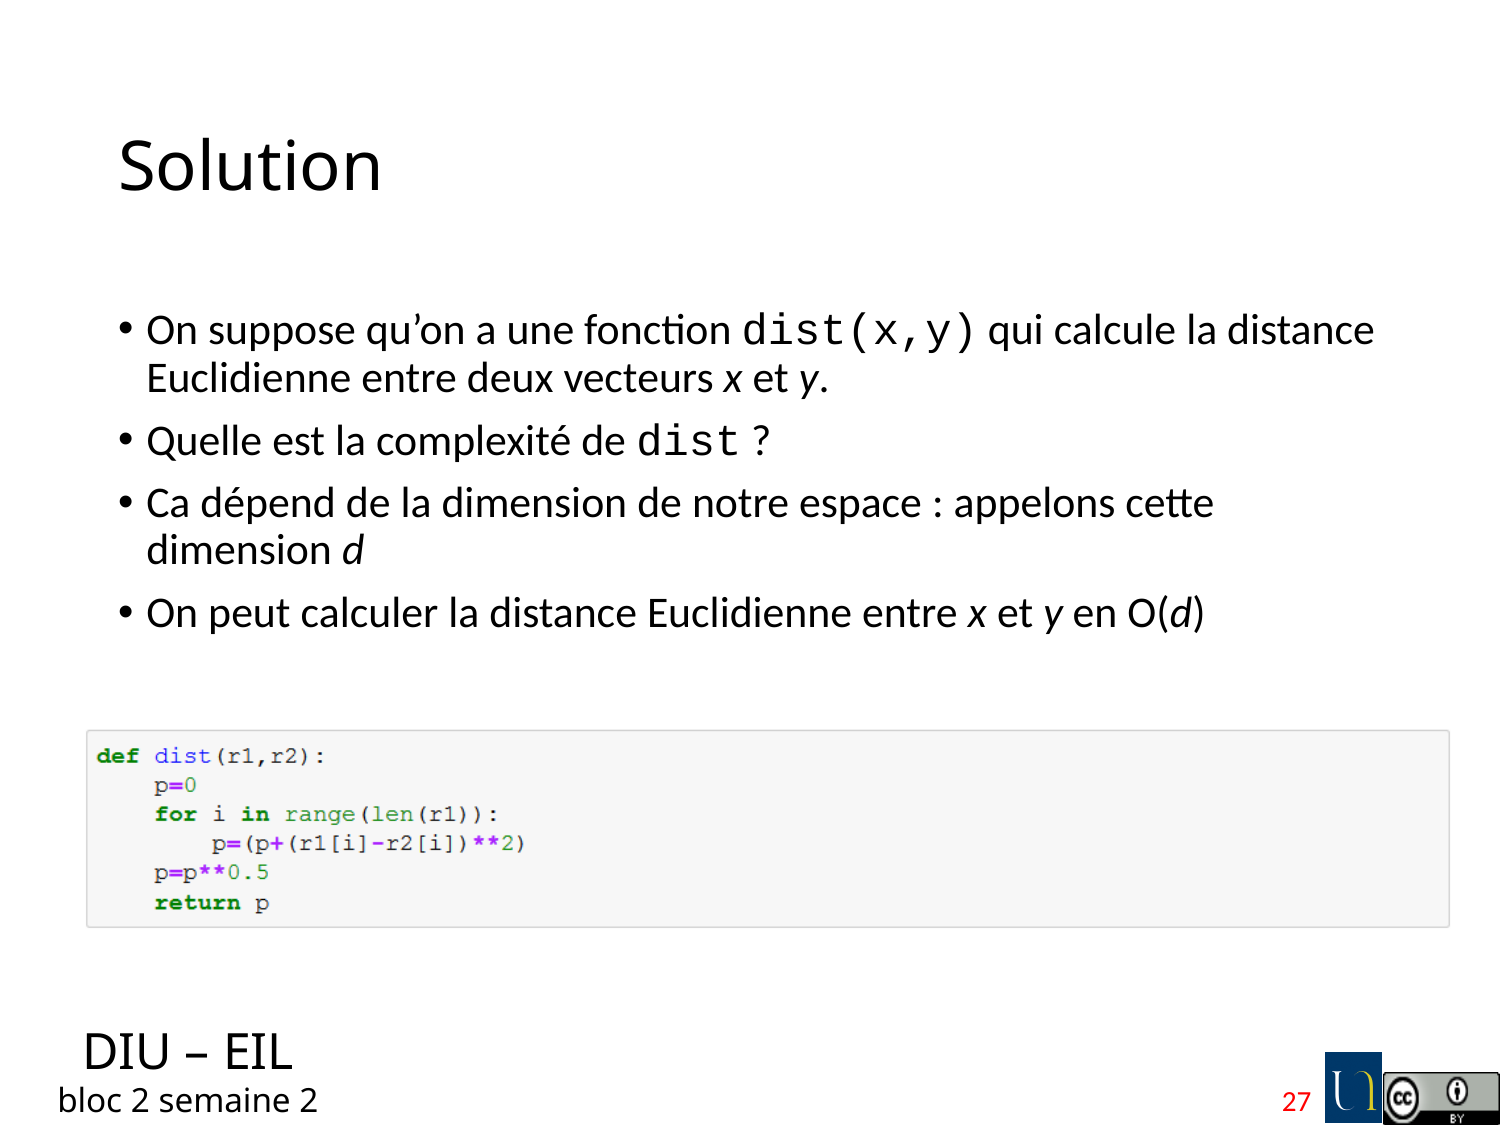

# Solution
On suppose qu’on a une fonction dist(x,y) qui calcule la distance Euclidienne entre deux vecteurs x et y.
Quelle est la complexité de dist ?
Ca dépend de la dimension de notre espace : appelons cette dimension d
On peut calculer la distance Euclidienne entre x et y en O(d)